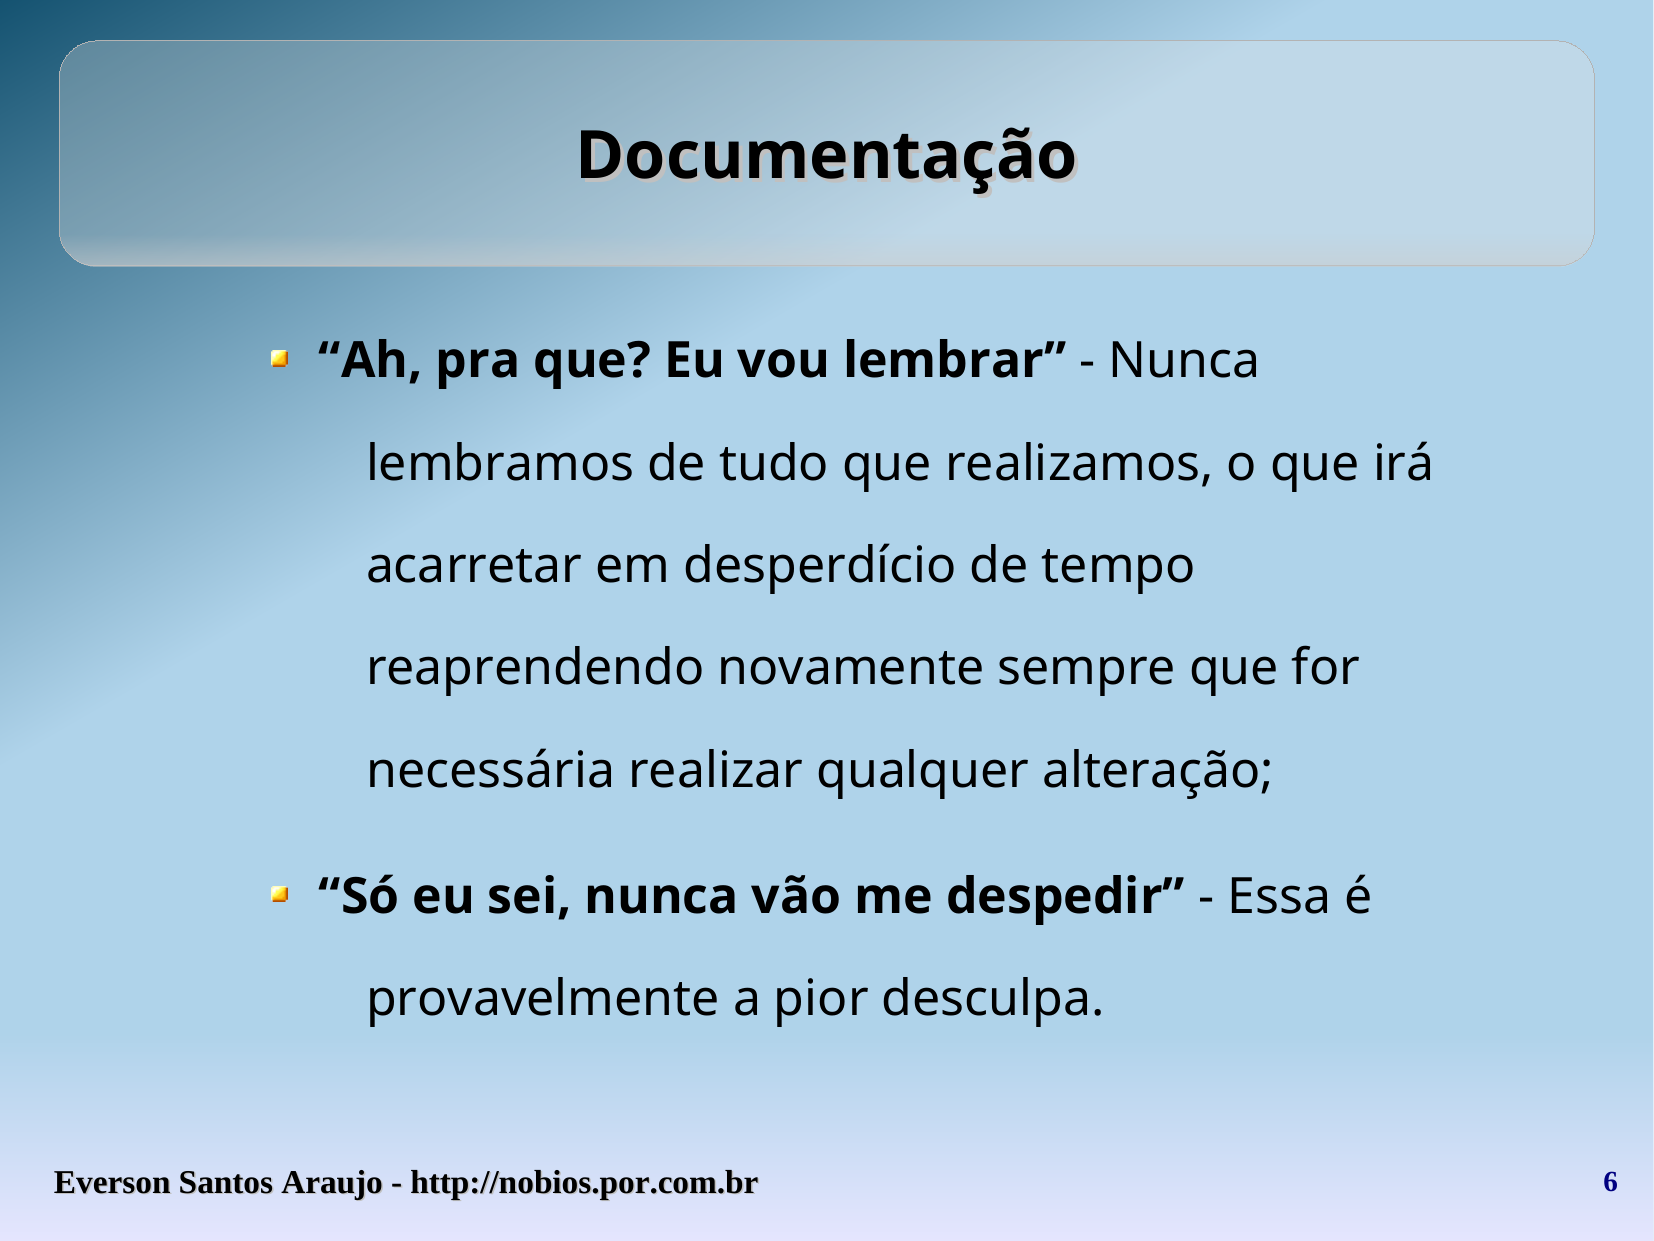

# Documentação
“Ah, pra que? Eu vou lembrar” - Nunca lembramos de tudo que realizamos, o que irá acarretar em desperdício de tempo reaprendendo novamente sempre que for necessária realizar qualquer alteração;
“Só eu sei, nunca vão me despedir” - Essa é provavelmente a pior desculpa.
Everson Santos Araujo - http://nobios.por.com.br
6